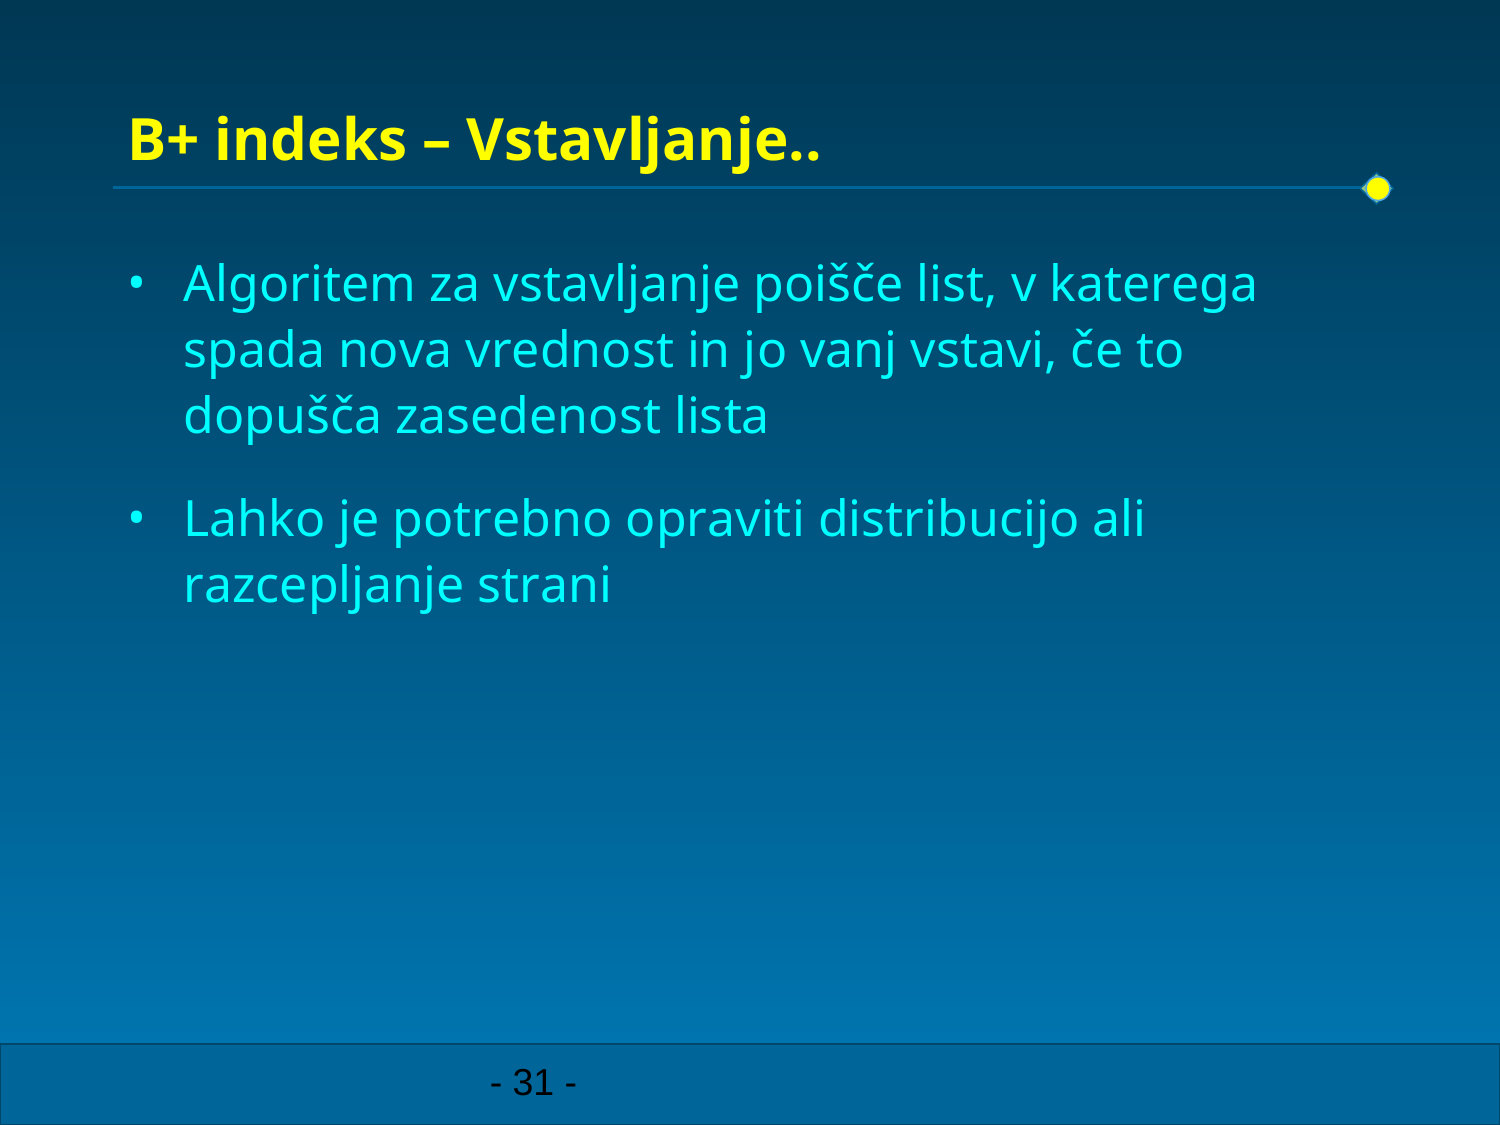

# B+ indeks – Vstavljanje..
Algoritem za vstavljanje poišče list, v katerega spada nova vrednost in jo vanj vstavi, če to dopušča zasedenost lista
Lahko je potrebno opraviti distribucijo ali razcepljanje strani